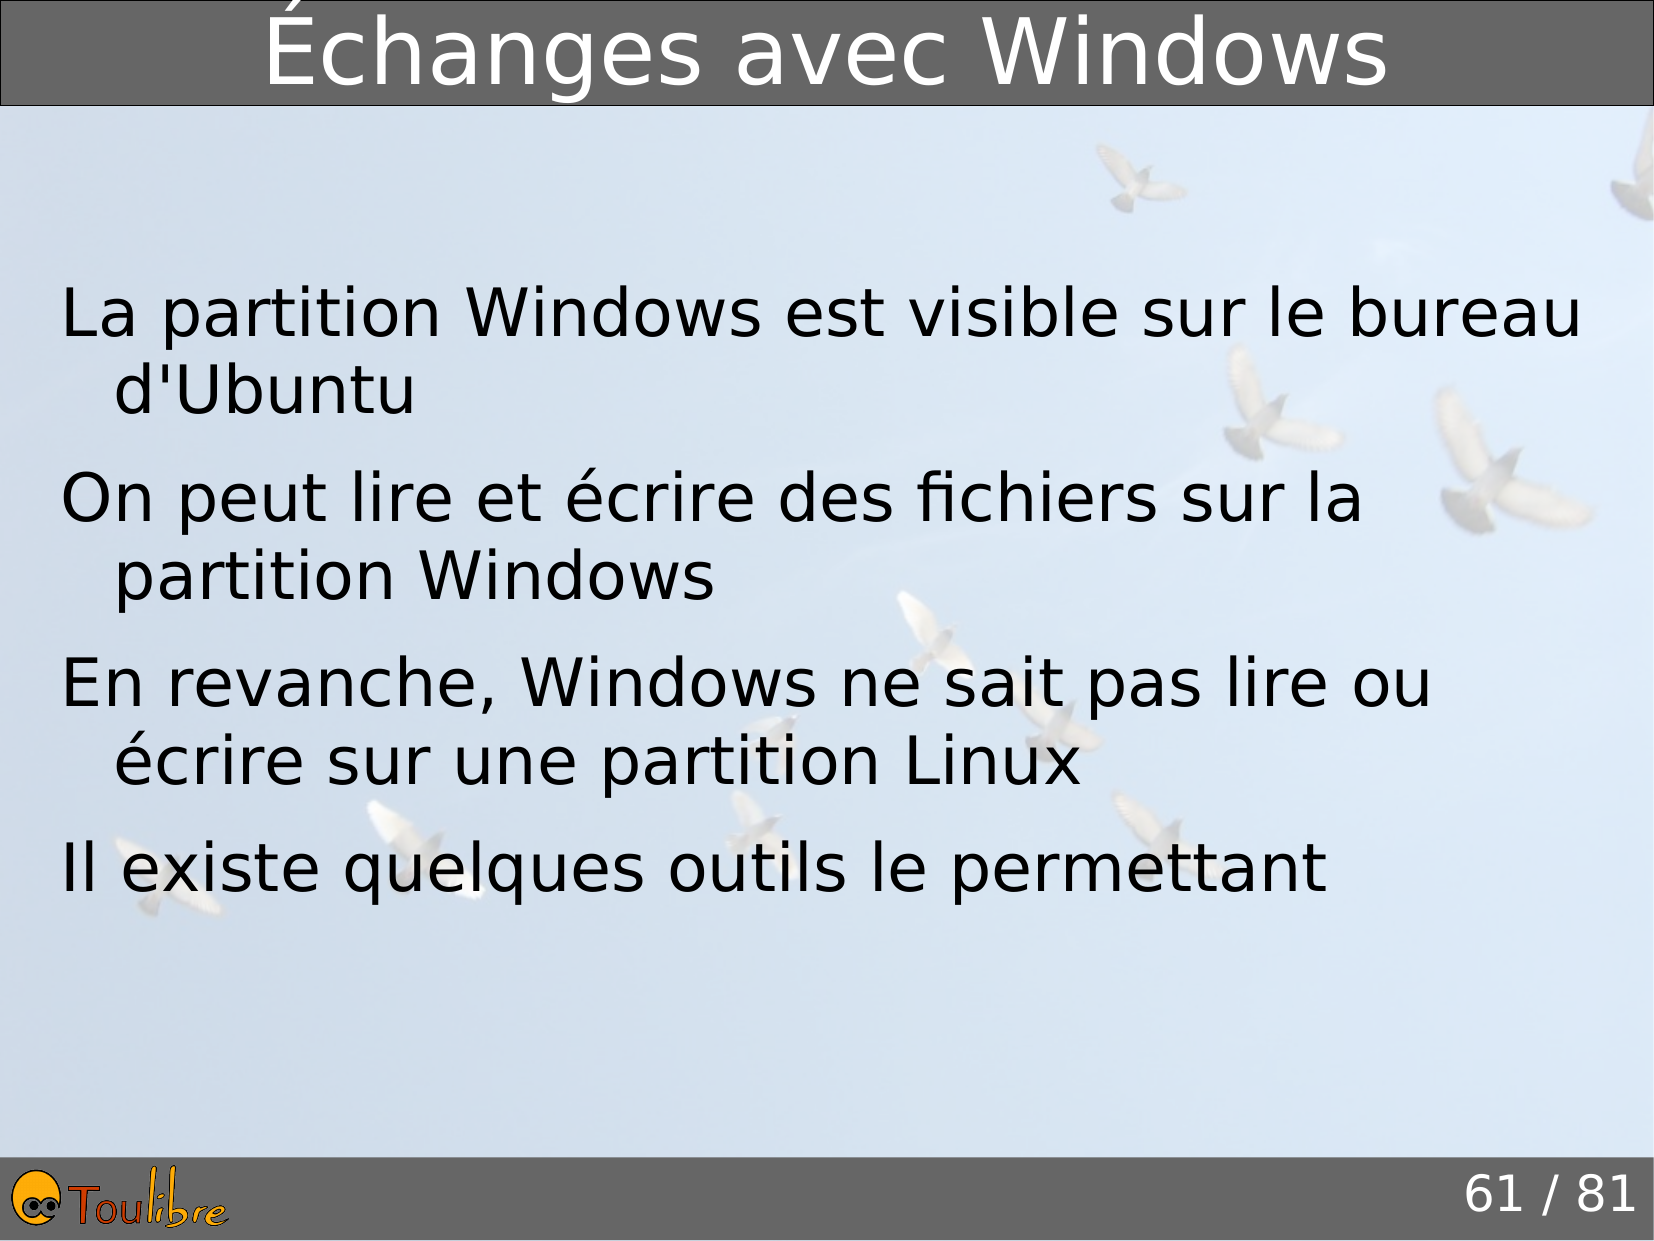

# Échanges avec Windows
La partition Windows est visible sur le bureau d'Ubuntu
On peut lire et écrire des fichiers sur la partition Windows
En revanche, Windows ne sait pas lire ou écrire sur une partition Linux
Il existe quelques outils le permettant